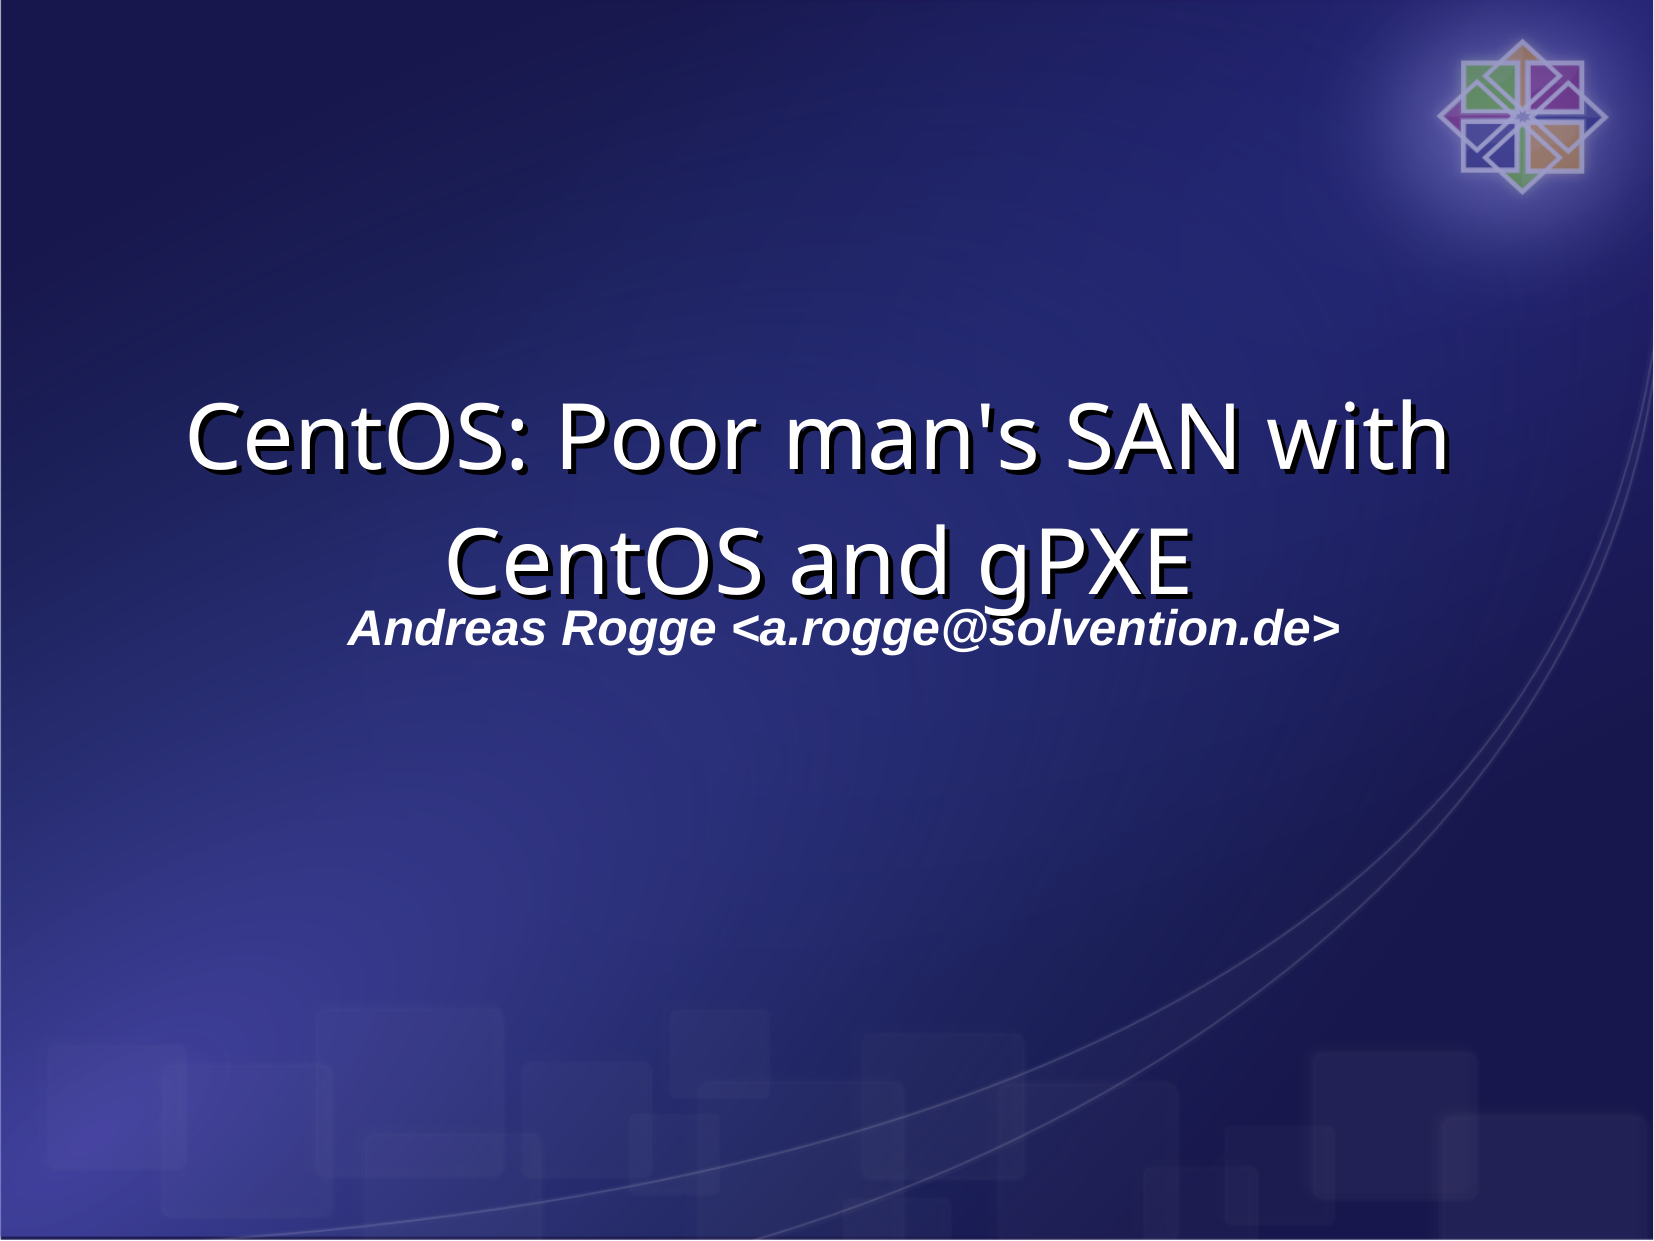

# CentOS: Poor man's SAN with CentOS and gPXE
Andreas Rogge <a.rogge@solvention.de>